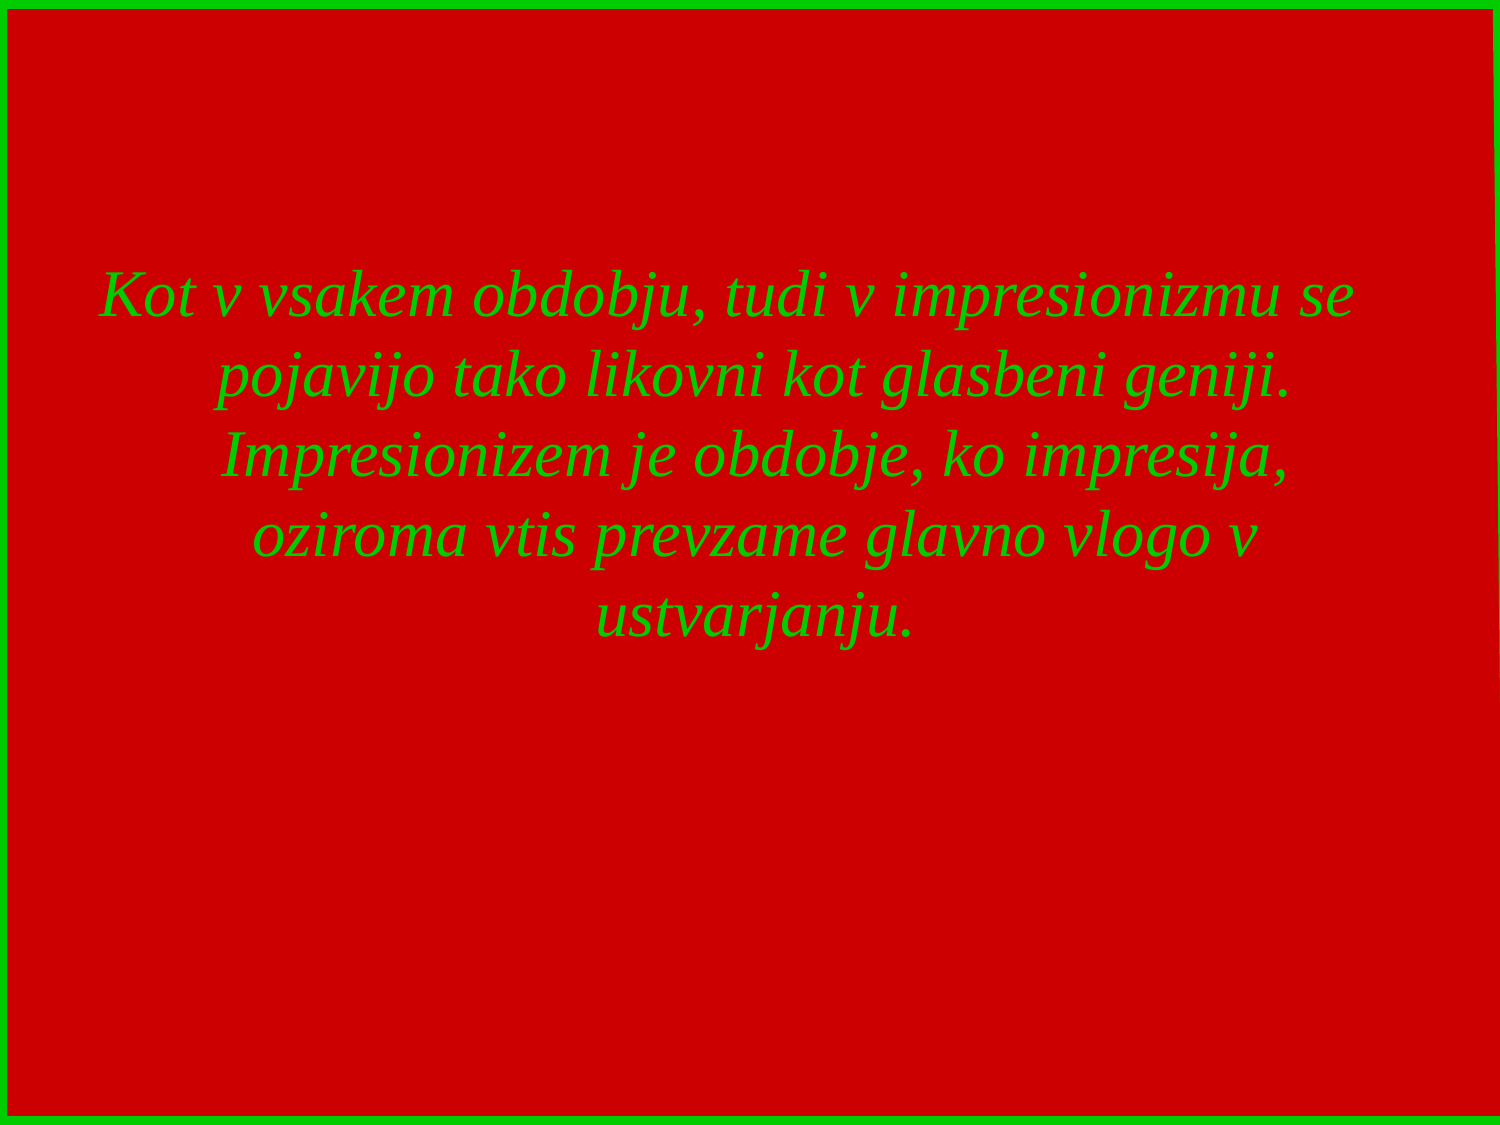

# Kot v vsakem obdobju, tudi v impresionizmu se pojavijo tako likovni kot glasbeni geniji. Impresionizem je obdobje, ko impresija, oziroma vtis prevzame glavno vlogo v ustvarjanju.